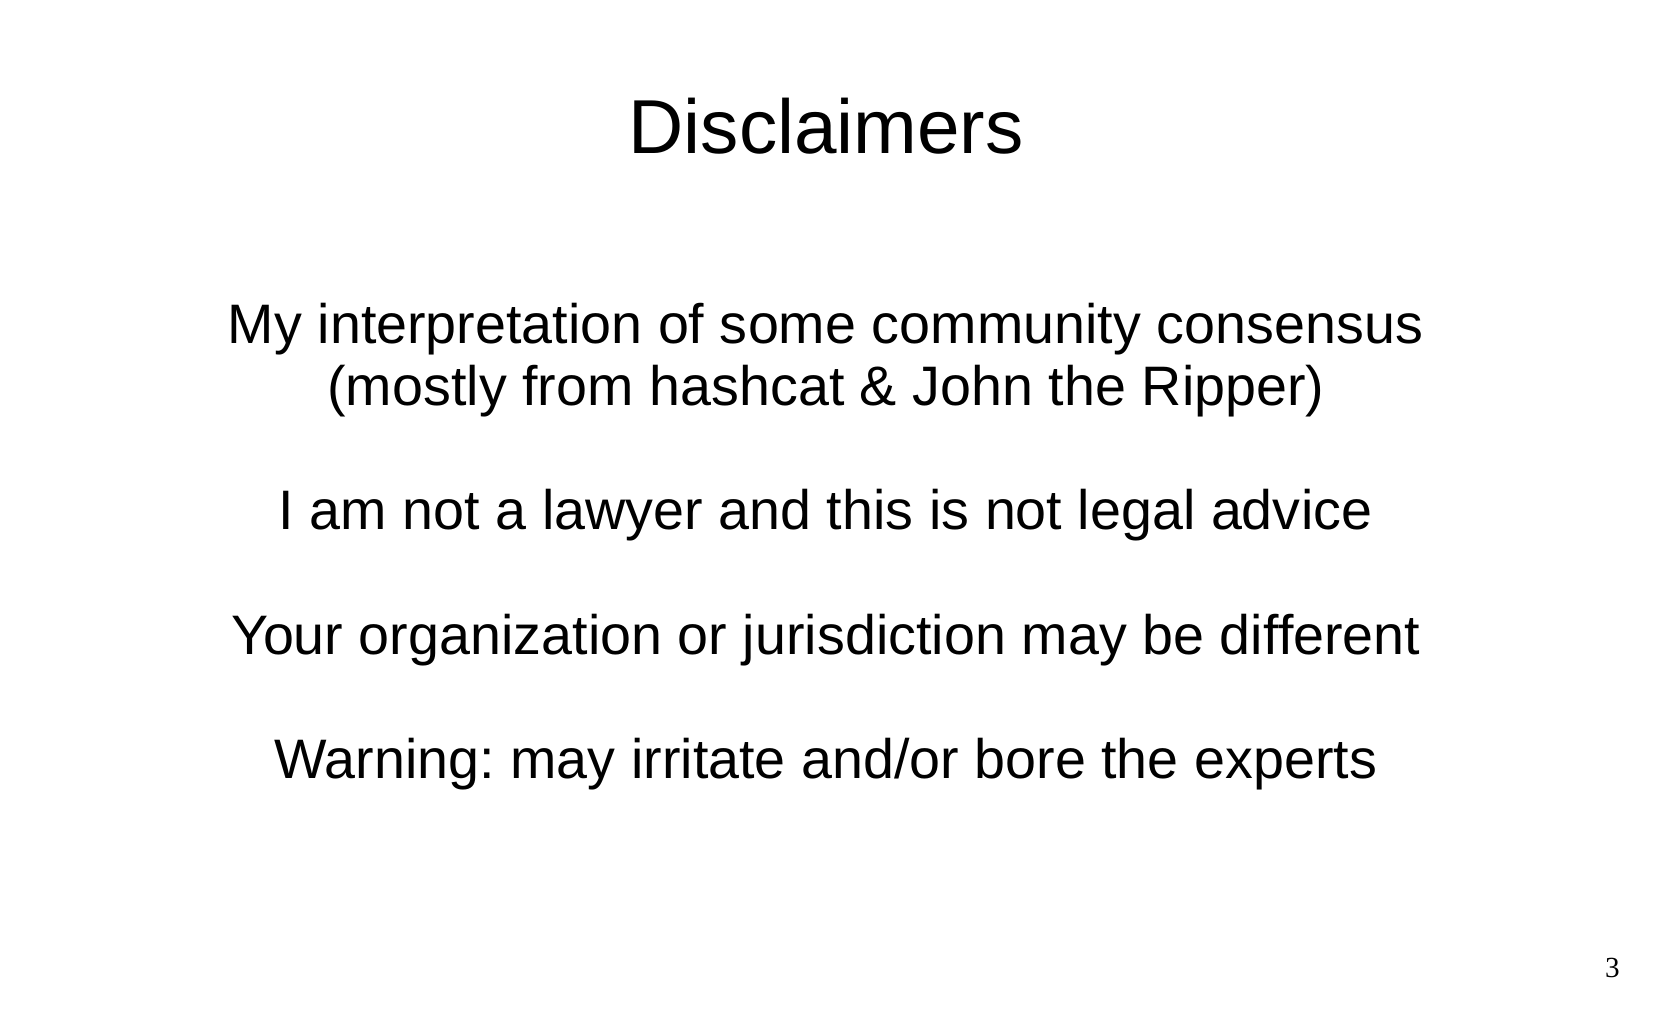

# Disclaimers
My interpretation of some community consensus
(mostly from hashcat & John the Ripper)
I am not a lawyer and this is not legal advice
Your organization or jurisdiction may be different
Warning: may irritate and/or bore the experts